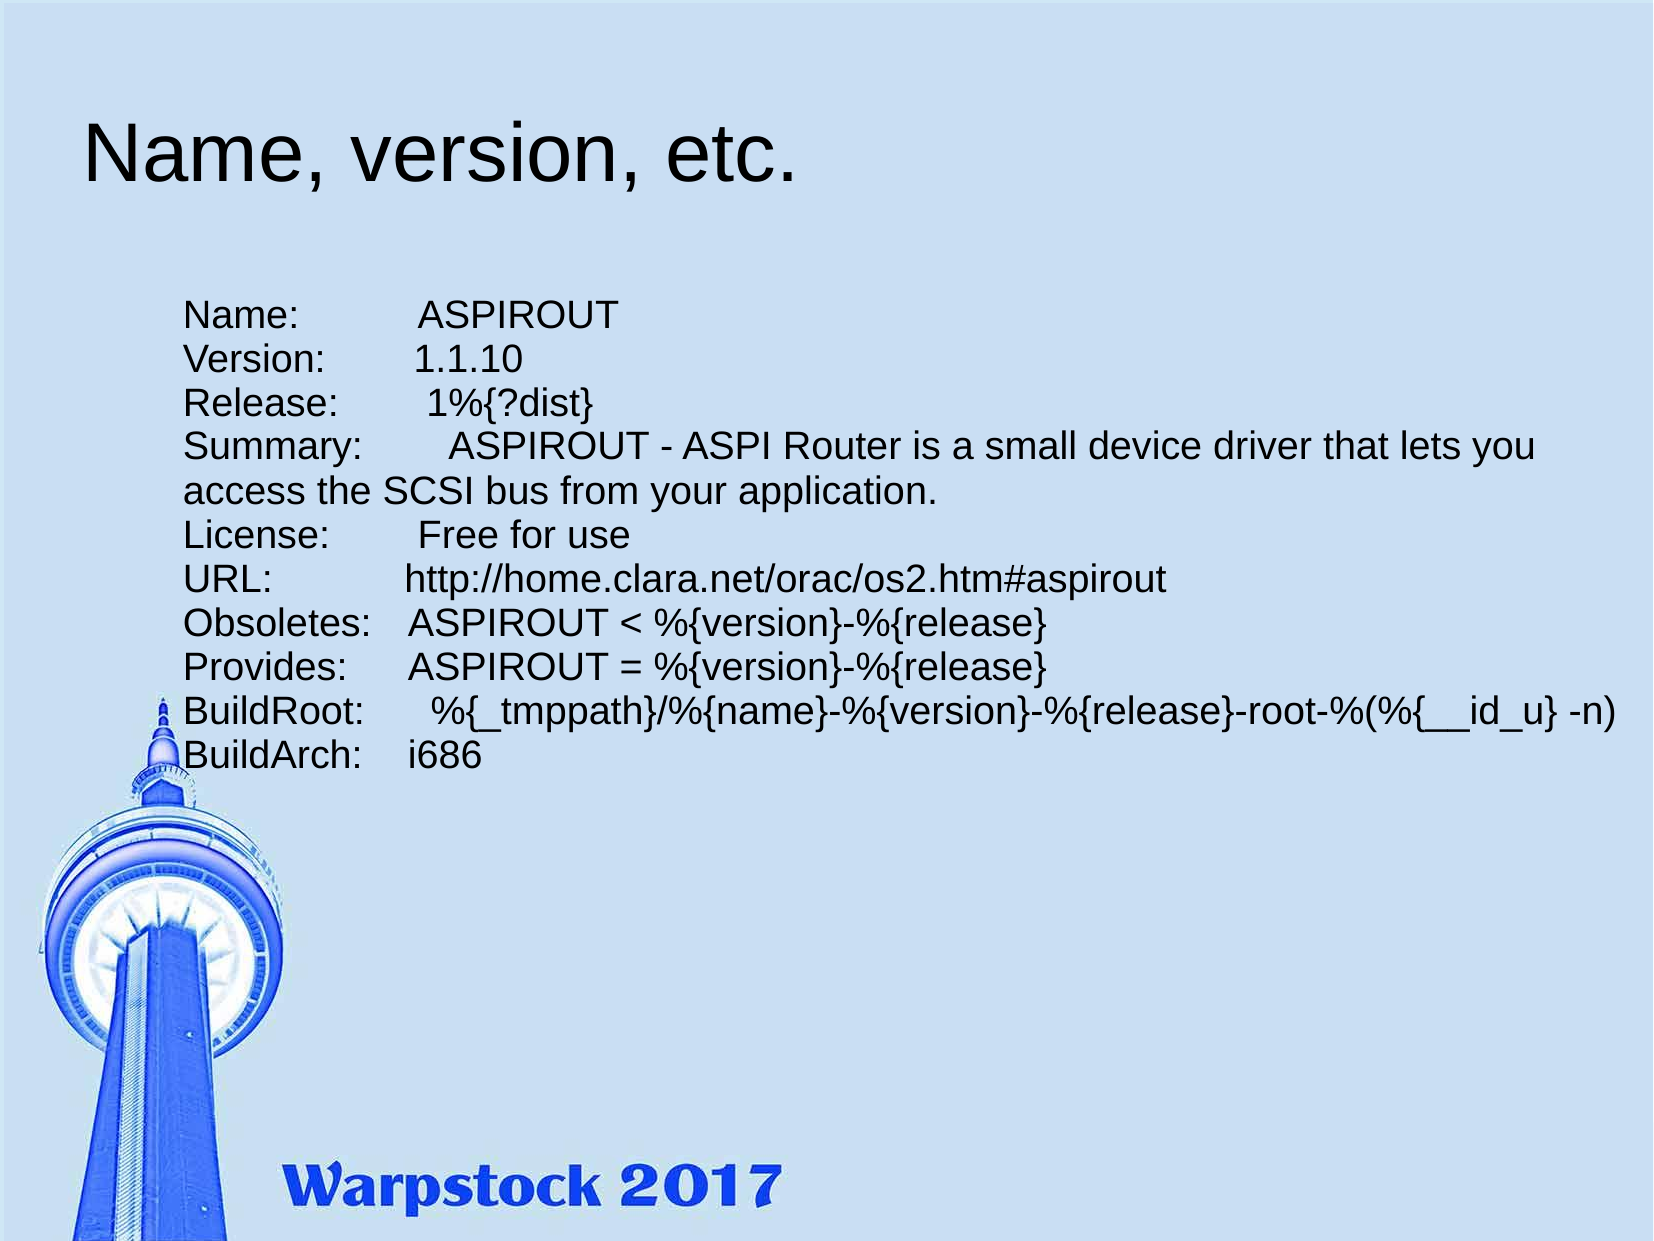

# Name, version, etc.
Name: ASPIROUT
Version: 1.1.10
Release: 1%{?dist}
Summary: ASPIROUT - ASPI Router is a small device driver that lets you access the SCSI bus from your application.
License: Free for use
URL: http://home.clara.net/orac/os2.htm#aspirout
Obsoletes:	ASPIROUT < %{version}-%{release}
Provides:	ASPIROUT = %{version}-%{release}
BuildRoot: %{_tmppath}/%{name}-%{version}-%{release}-root-%(%{__id_u} -n)
BuildArch:	i686